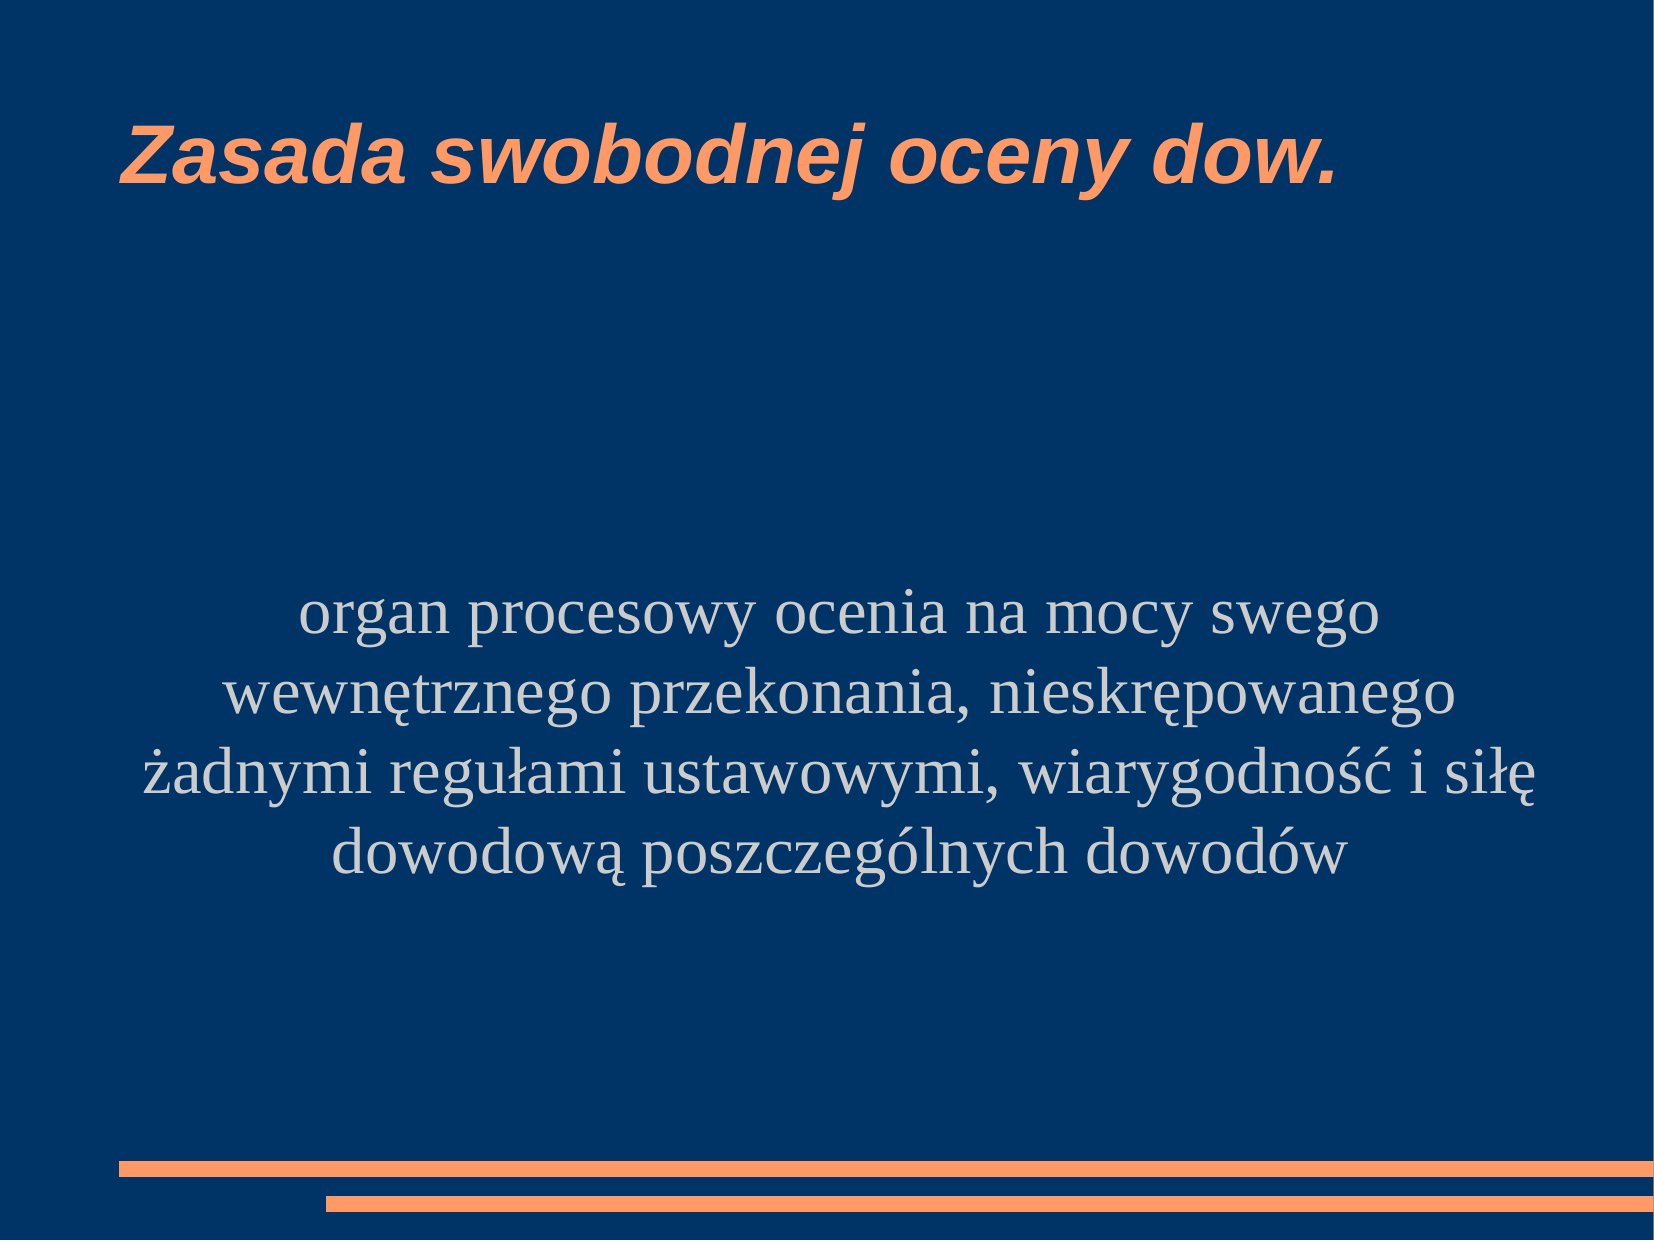

# Zasada swobodnej oceny dow.
organ procesowy ocenia na mocy swego wewnętrznego przekonania, nieskrępowanego żadnymi regułami ustawowymi, wiarygodność i siłę dowodową poszczególnych dowodów